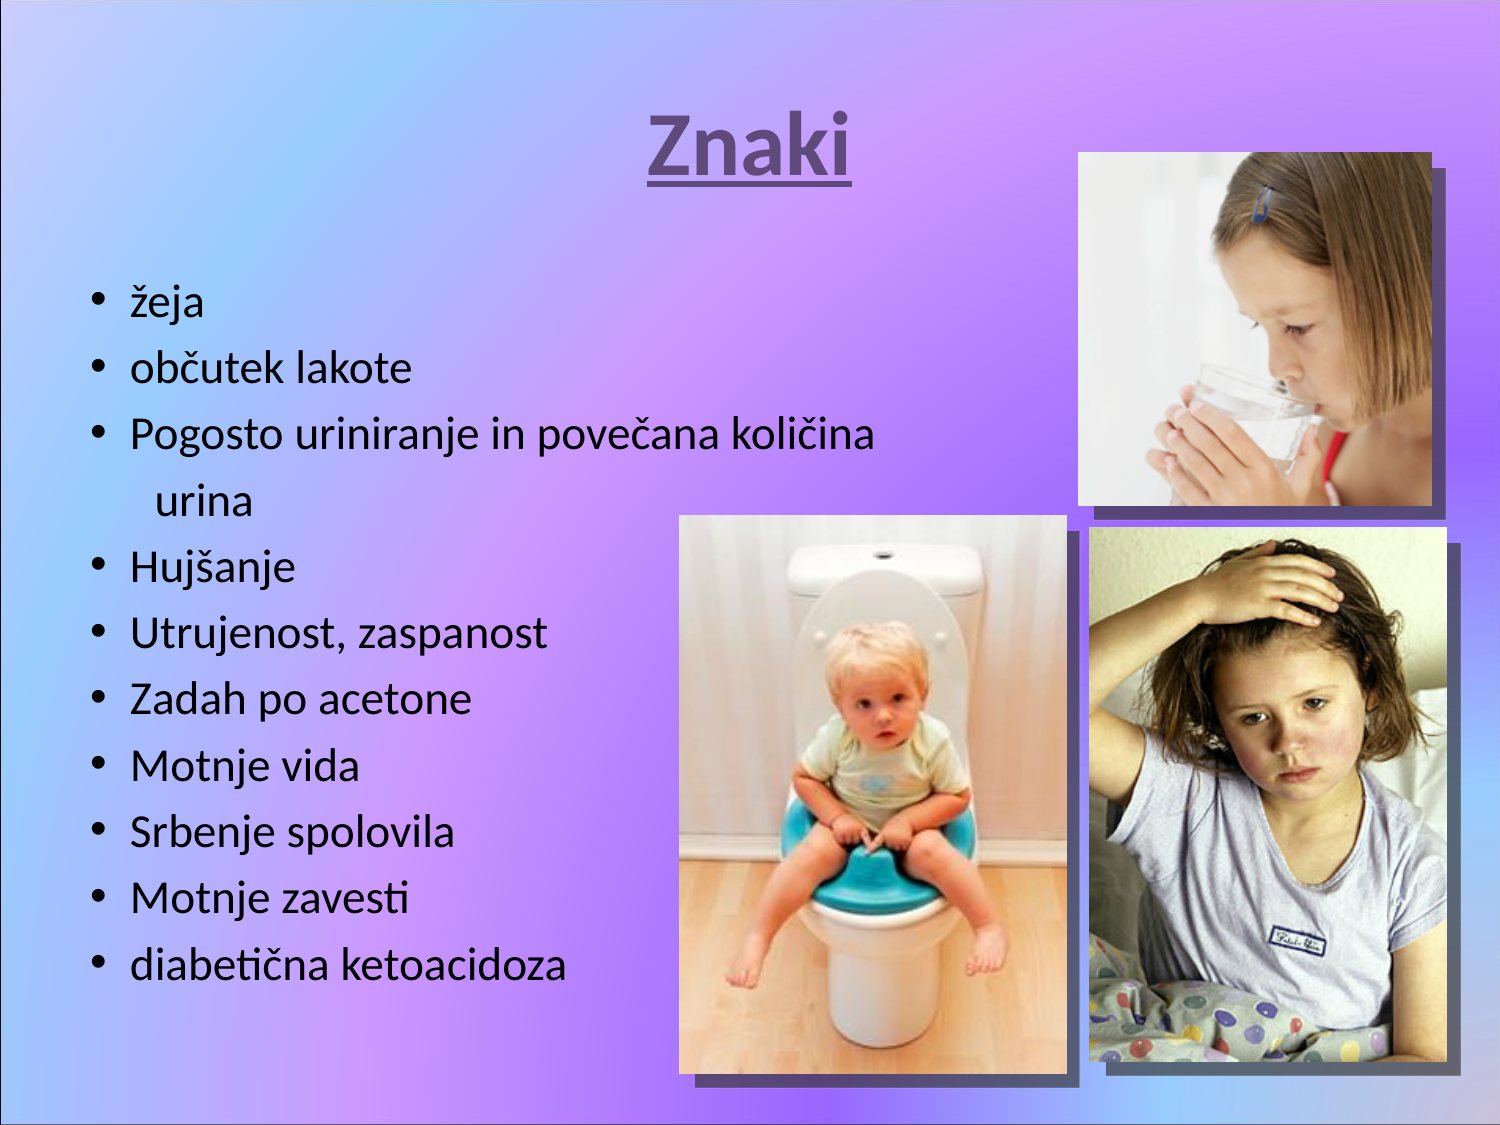

# Znaki
žeja
občutek lakote
Pogosto uriniranje in povečana količina
 urina
Hujšanje
Utrujenost, zaspanost
Zadah po acetone
Motnje vida
Srbenje spolovila
Motnje zavesti
diabetična ketoacidoza